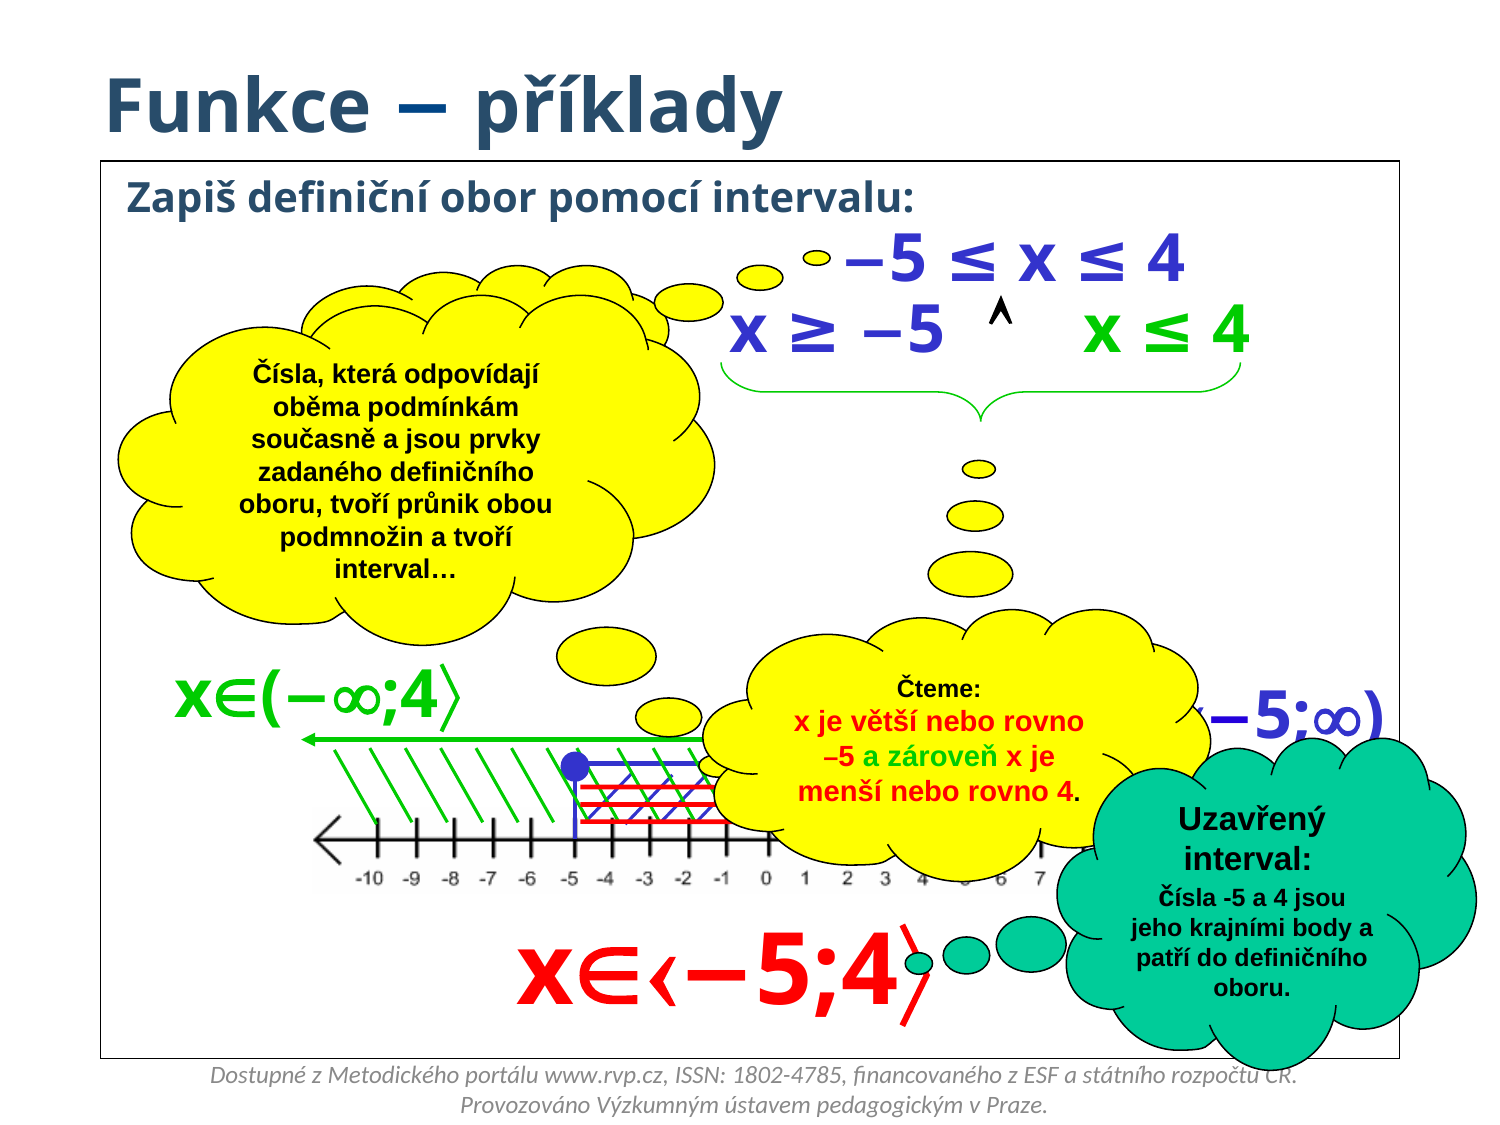

# Funkce − příklady
Zapiš definiční obor pomocí intervalu:
−5 ≤ x ≤ 4
Opět můžeme zápis rozdělit na dva samostatné zápisy platící zároveň.
x ≥ −5

x ≤ 4
Čísla, která odpovídají oběma podmínkám současně a jsou prvky zadaného definičního oboru, tvoří průnik obou podmnožin a tvoří interval…
Čteme:
x je větší nebo rovno –5 a zároveň x je menší nebo rovno 4.
x(−;4
x−5;)‏
Uzavřený interval:
čísla -5 a 4 jsou jeho krajními body a patří do definičního oboru.
x−5;4